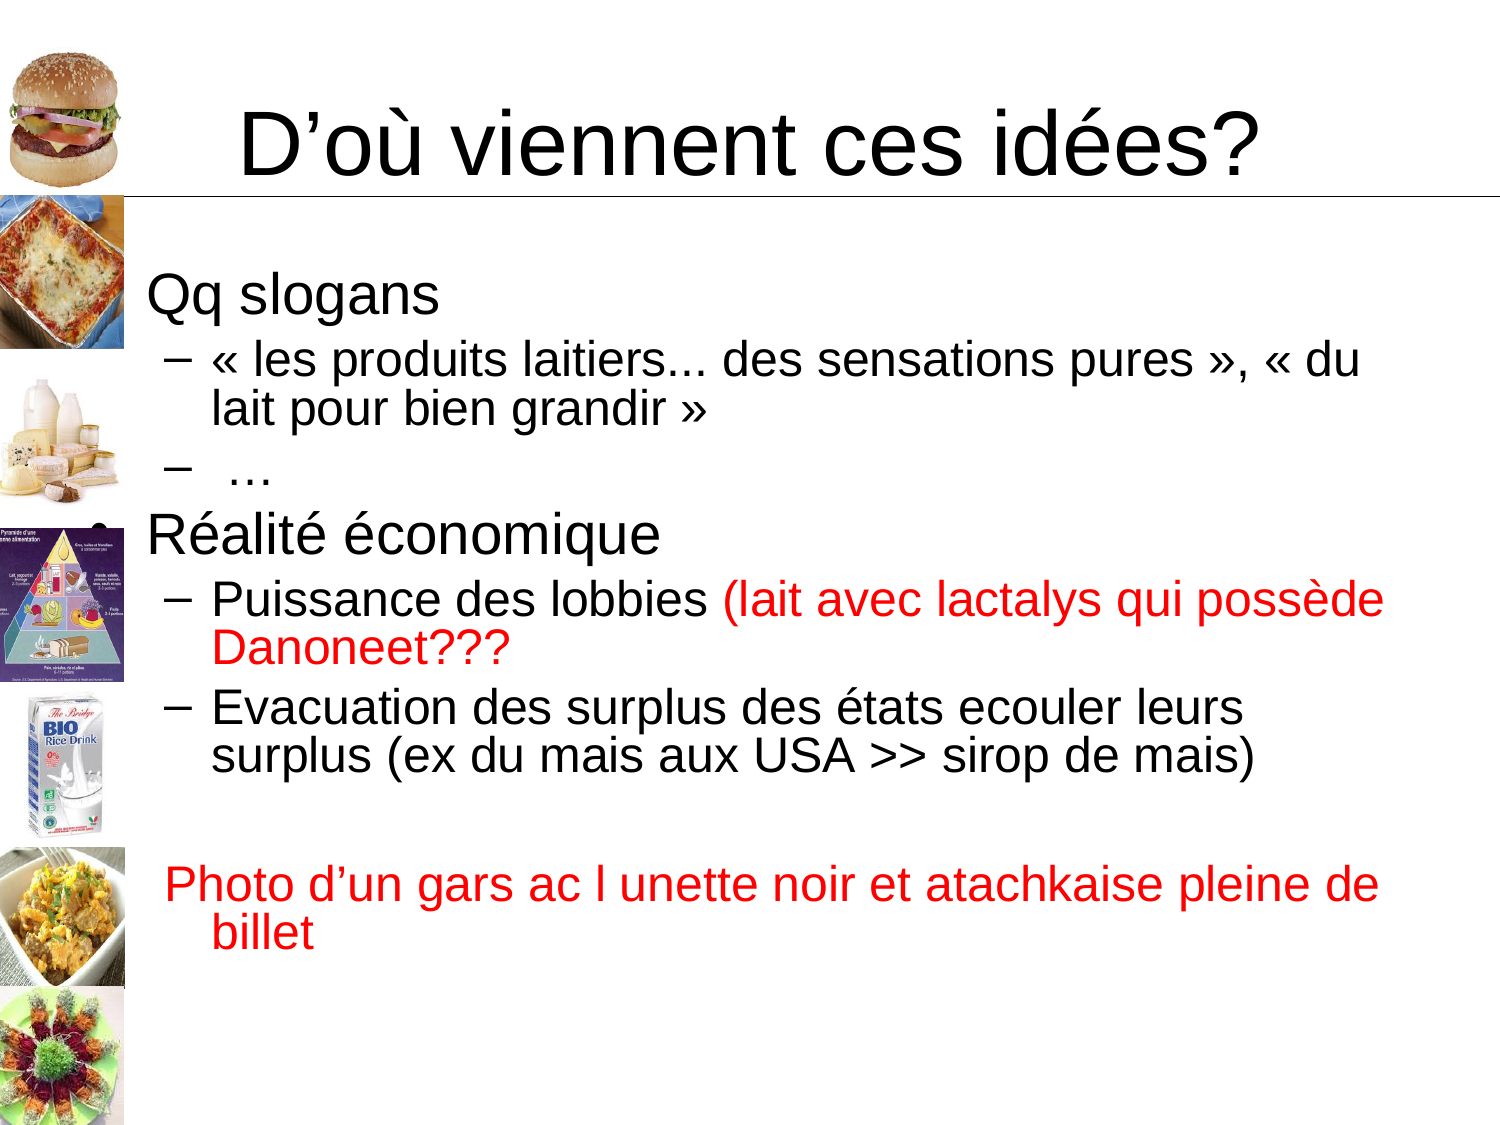

# D’où viennent ces idées?
Qq slogans
« les produits laitiers... des sensations pures », « du lait pour bien grandir »
 …
Réalité économique
Puissance des lobbies (lait avec lactalys qui possède Danoneet???
Evacuation des surplus des états ecouler leurs surplus (ex du mais aux USA >> sirop de mais)
Photo d’un gars ac l unette noir et atachkaise pleine de billet